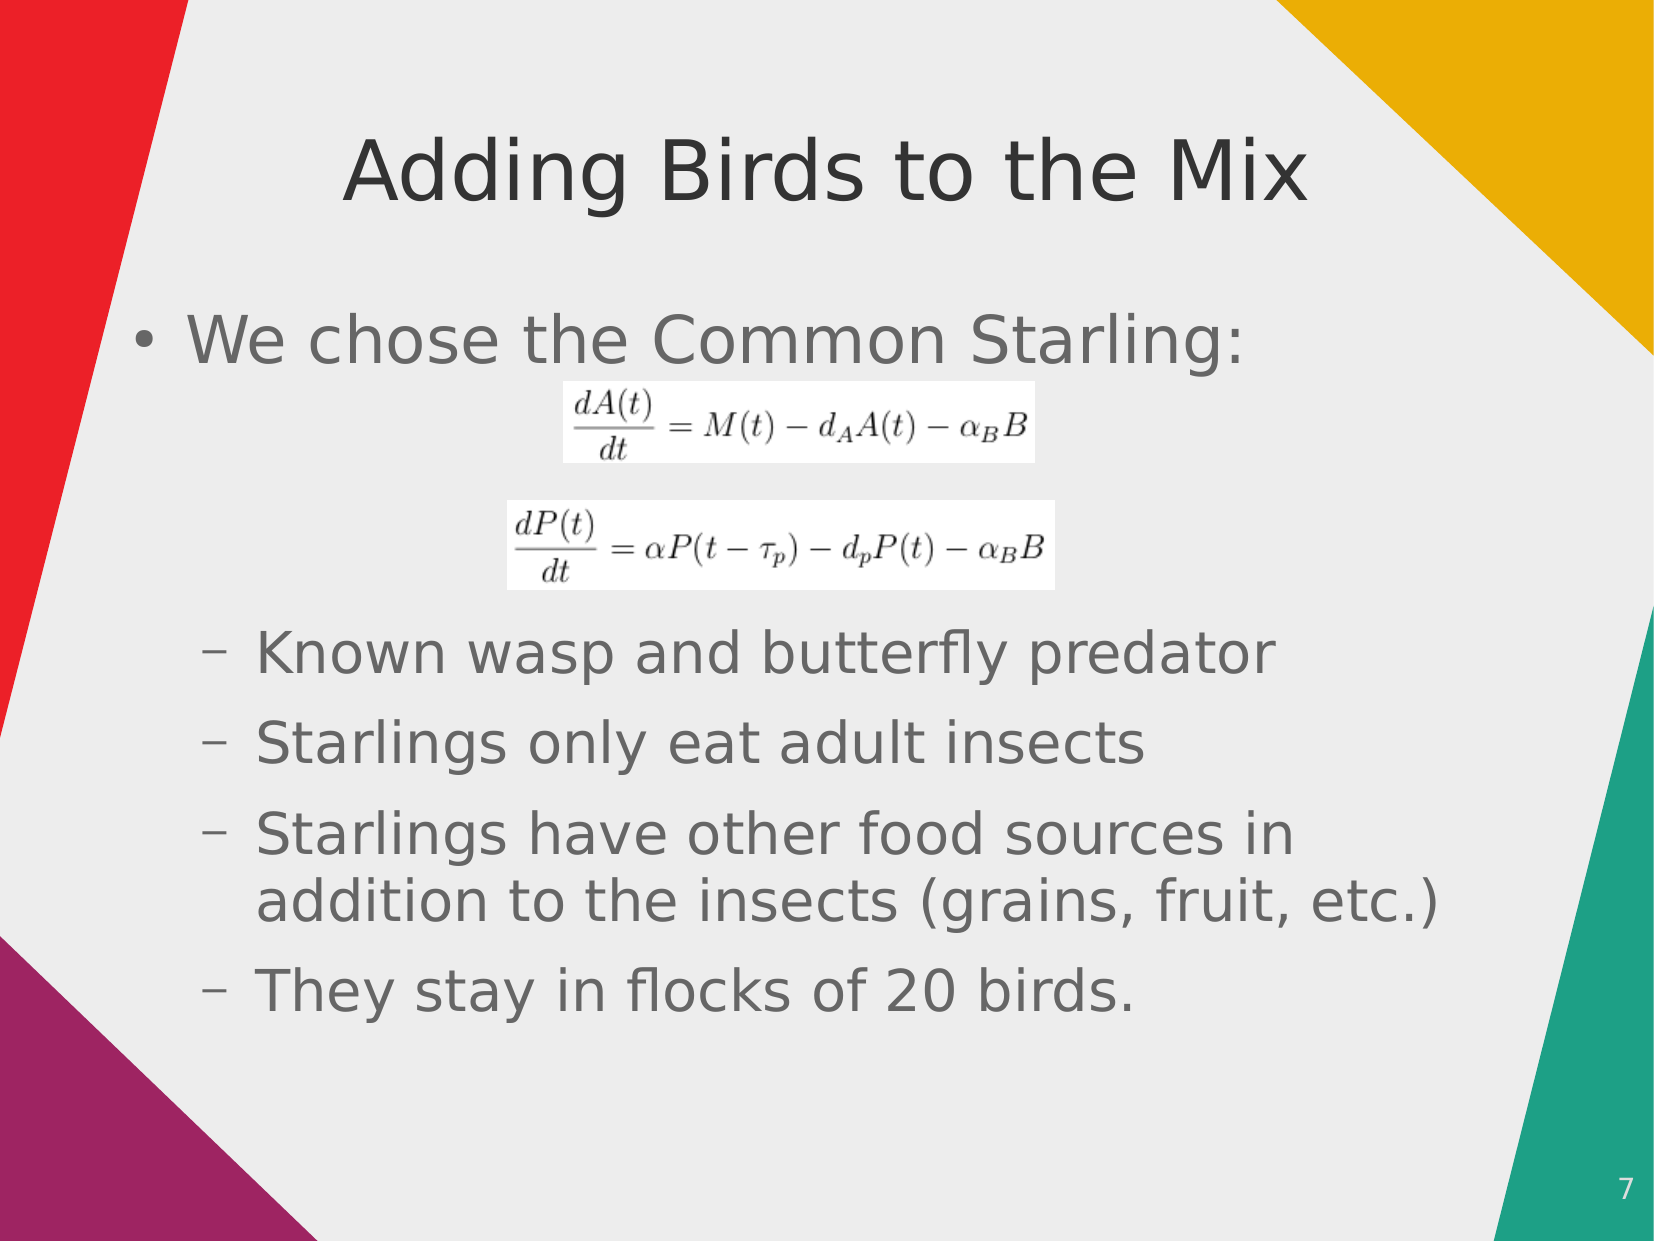

# Adding Birds to the Mix
We chose the Common Starling:
Known wasp and butterfly predator
Starlings only eat adult insects
Starlings have other food sources in addition to the insects (grains, fruit, etc.)
They stay in flocks of 20 birds.
7